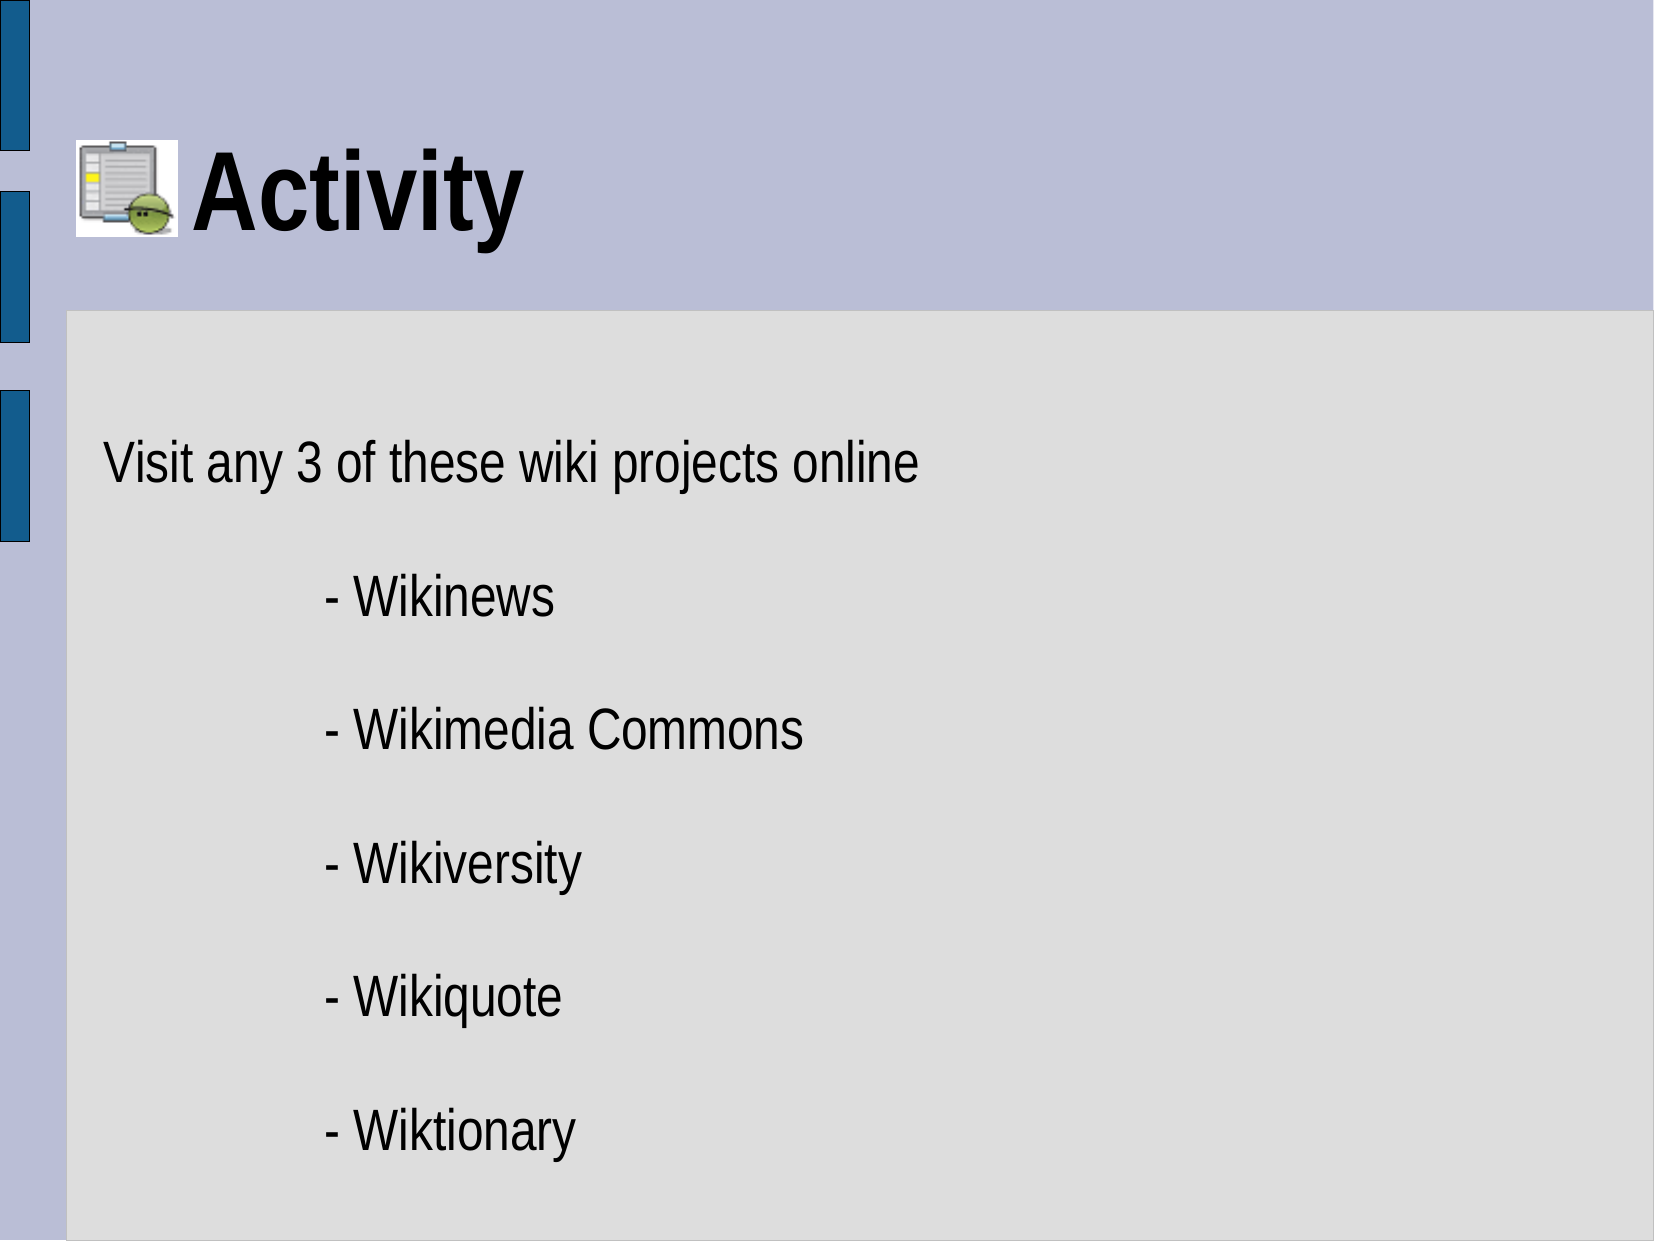

Activity
Visit any 3 of these wiki projects online
			- Wikinews
			- Wikimedia Commons
			- Wikiversity
			- Wikiquote
			- Wiktionary
			- Wikibooks